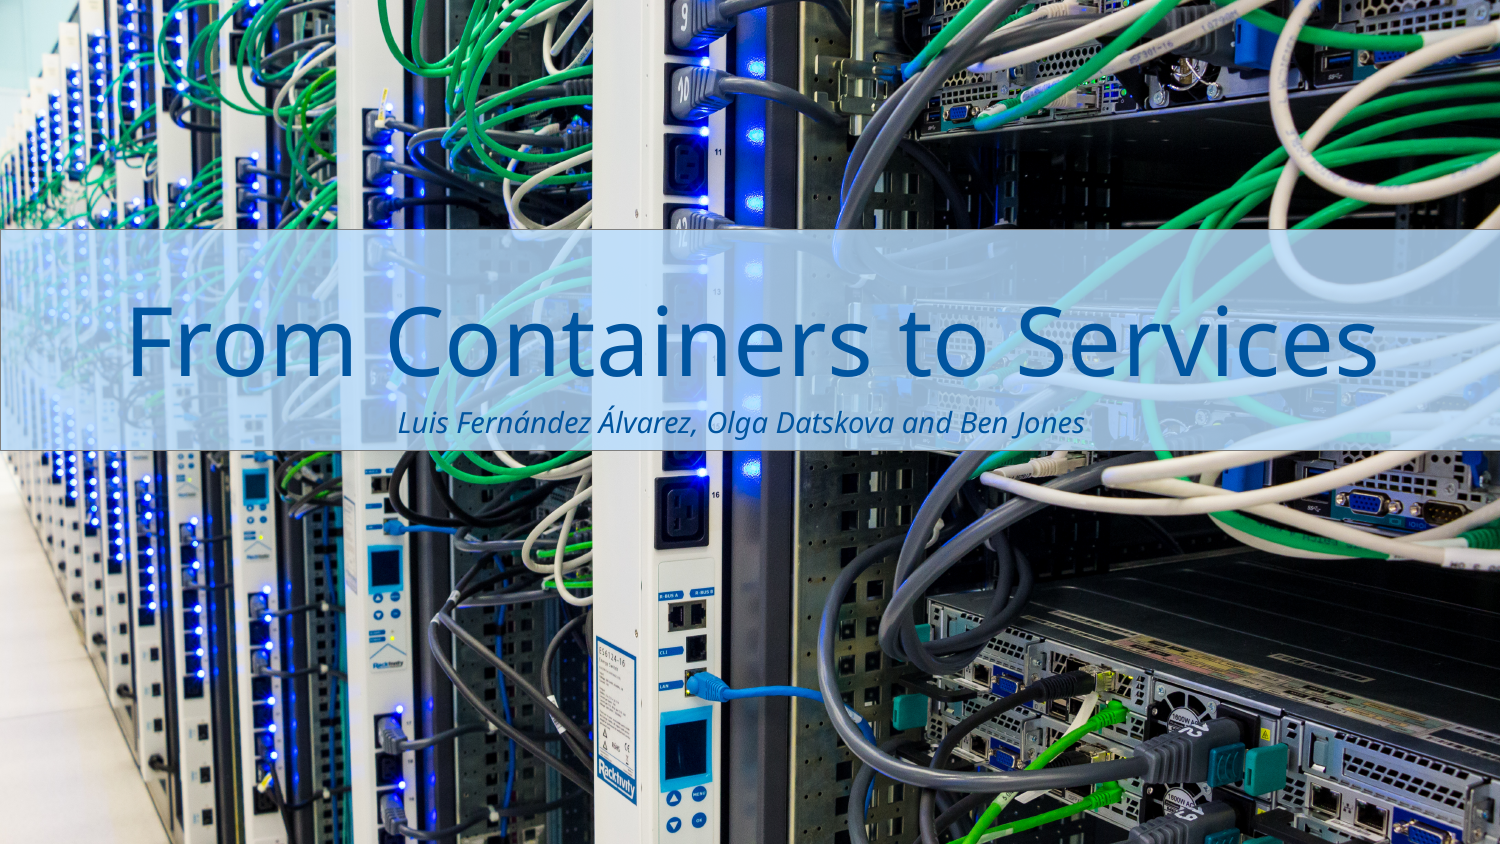

# From Containers to Services
 Luis Fernández Álvarez, Olga Datskova and Ben Jones